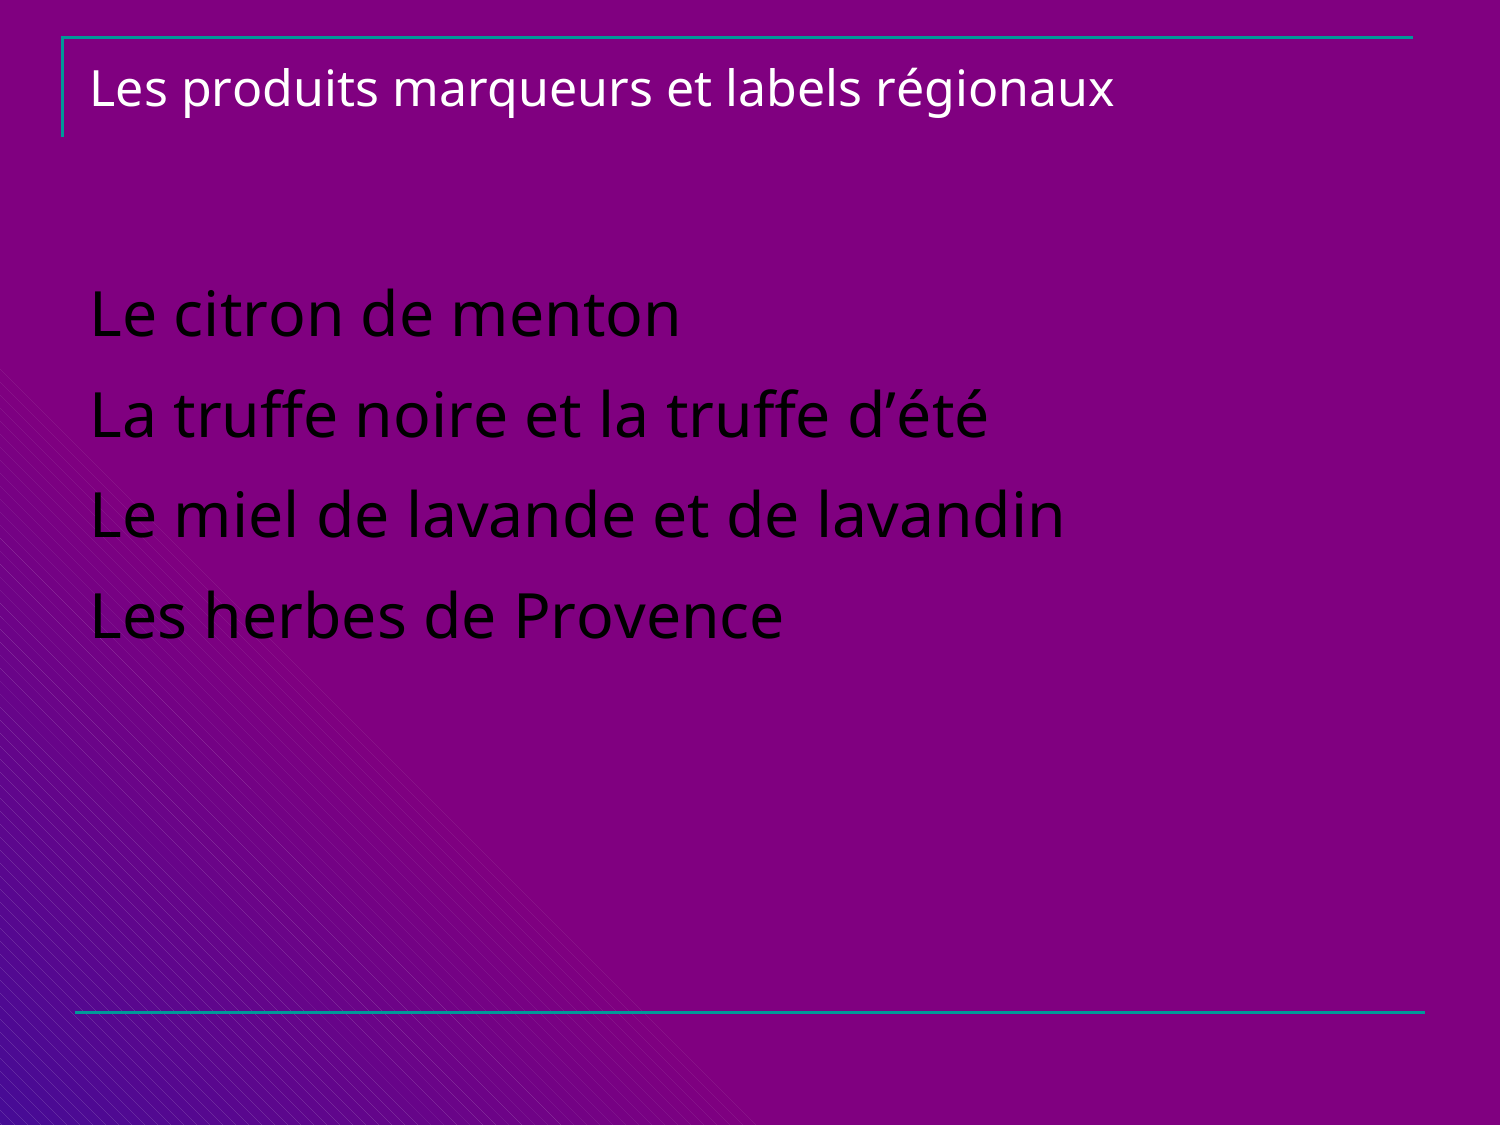

# Les produits marqueurs et labels régionaux
Le citron de menton
La truffe noire et la truffe d’été
Le miel de lavande et de lavandin
Les herbes de Provence